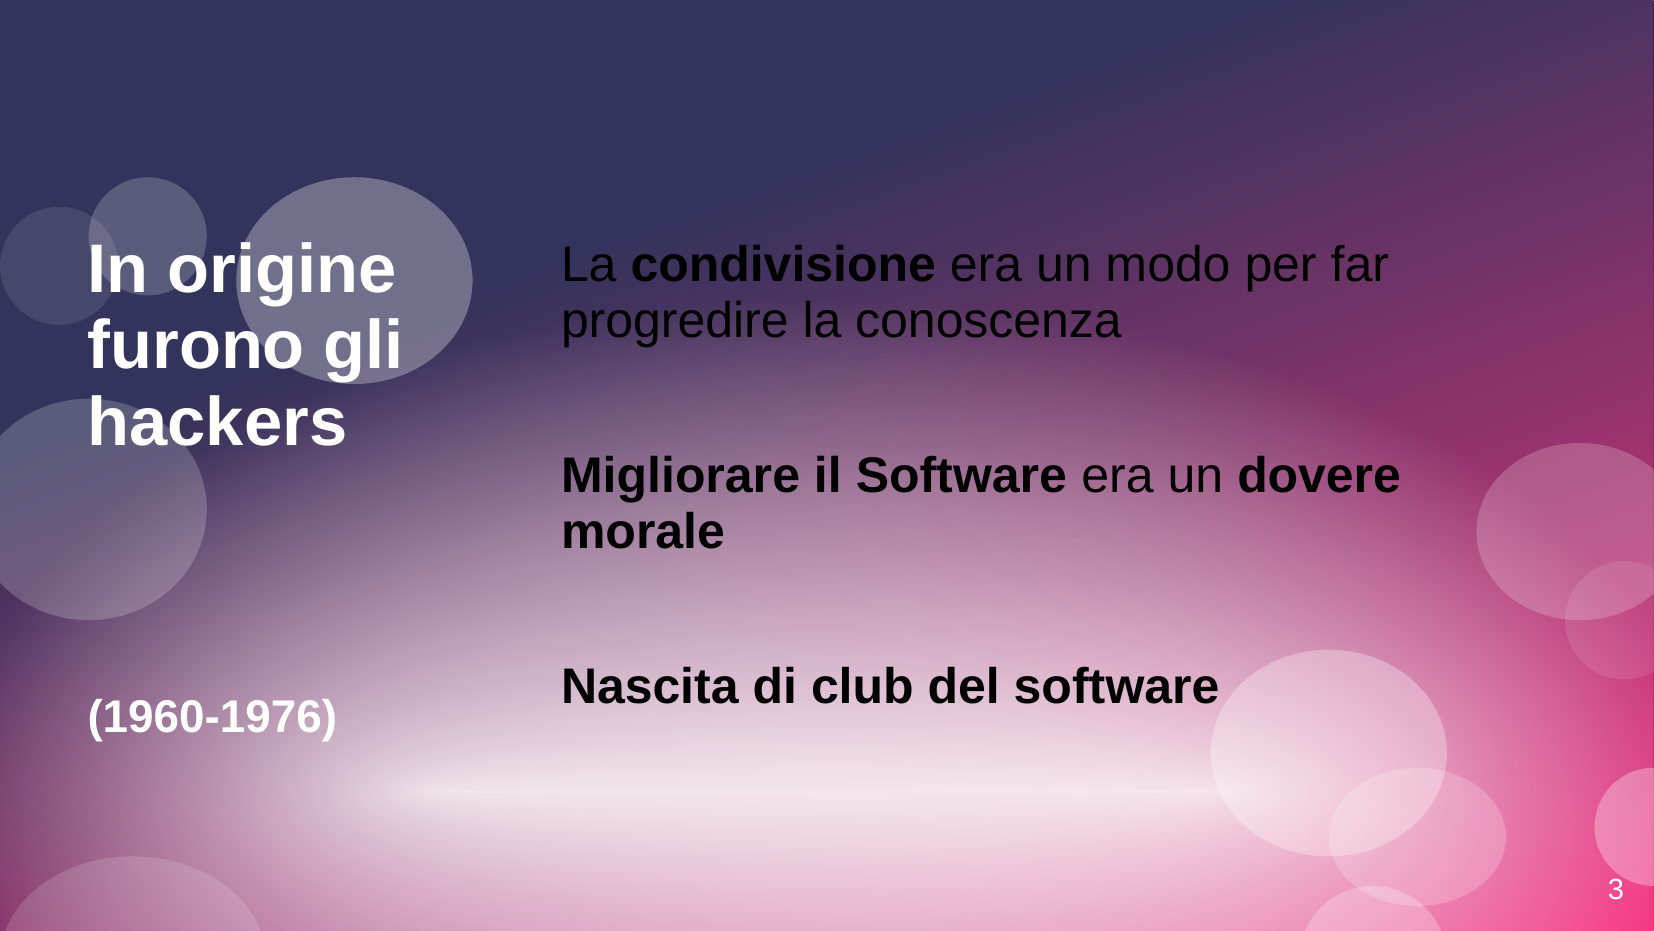

In origine
furono gli
hackers
(1960-1976)
# La condivisione era un modo per far progredire la conoscenza
Migliorare il Software era un dovere morale
Nascita di club del software